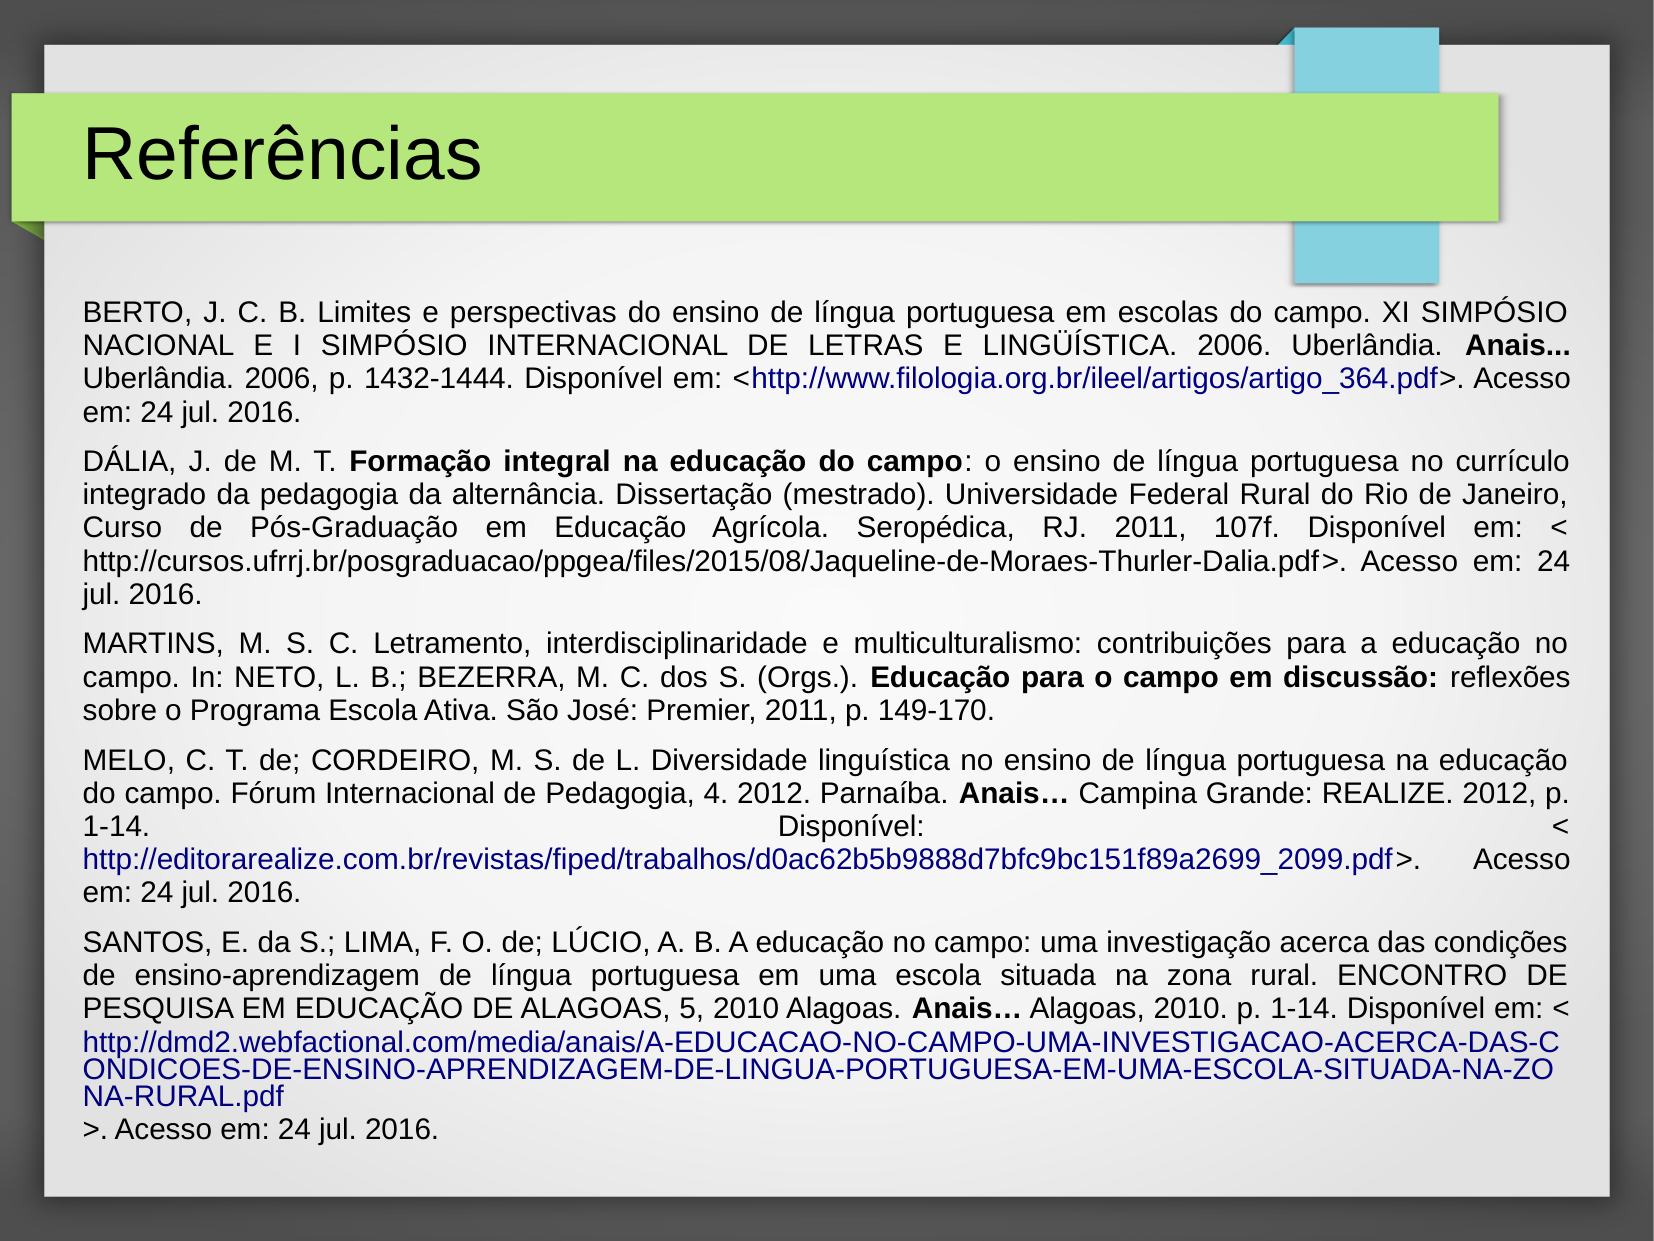

# Referências
BERTO, J. C. B. Limites e perspectivas do ensino de língua portuguesa em escolas do campo. XI SIMPÓSIO NACIONAL E I SIMPÓSIO INTERNACIONAL DE LETRAS E LINGÜÍSTICA. 2006. Uberlândia. Anais... Uberlândia. 2006, p. 1432-1444. Disponível em: <http://www.filologia.org.br/ileel/artigos/artigo_364.pdf>. Acesso em: 24 jul. 2016.
DÁLIA, J. de M. T. Formação integral na educação do campo: o ensino de língua portuguesa no currículo integrado da pedagogia da alternância. Dissertação (mestrado). Universidade Federal Rural do Rio de Janeiro, Curso de Pós-Graduação em Educação Agrícola. Seropédica, RJ. 2011, 107f. Disponível em: <http://cursos.ufrrj.br/posgraduacao/ppgea/files/2015/08/Jaqueline-de-Moraes-Thurler-Dalia.pdf>. Acesso em: 24 jul. 2016.
MARTINS, M. S. C. Letramento, interdisciplinaridade e multiculturalismo: contribuições para a educação no campo. In: NETO, L. B.; BEZERRA, M. C. dos S. (Orgs.). Educação para o campo em discussão: reflexões sobre o Programa Escola Ativa. São José: Premier, 2011, p. 149-170.
MELO, C. T. de; CORDEIRO, M. S. de L. Diversidade linguística no ensino de língua portuguesa na educação do campo. Fórum Internacional de Pedagogia, 4. 2012. Parnaíba. Anais… Campina Grande: REALIZE. 2012, p. 1-14. Disponível: <http://editorarealize.com.br/revistas/fiped/trabalhos/d0ac62b5b9888d7bfc9bc151f89a2699_2099.pdf>. Acesso em: 24 jul. 2016.
SANTOS, E. da S.; LIMA, F. O. de; LÚCIO, A. B. A educação no campo: uma investigação acerca das condições de ensino-aprendizagem de língua portuguesa em uma escola situada na zona rural. ENCONTRO DE PESQUISA EM EDUCAÇÃO DE ALAGOAS, 5, 2010 Alagoas. Anais… Alagoas, 2010. p. 1-14. Disponível em: <http://dmd2.webfactional.com/media/anais/A-EDUCACAO-NO-CAMPO-UMA-INVESTIGACAO-ACERCA-DAS-CONDICOES-DE-ENSINO-APRENDIZAGEM-DE-LINGUA-PORTUGUESA-EM-UMA-ESCOLA-SITUADA-NA-ZONA-RURAL.pdf>. Acesso em: 24 jul. 2016.